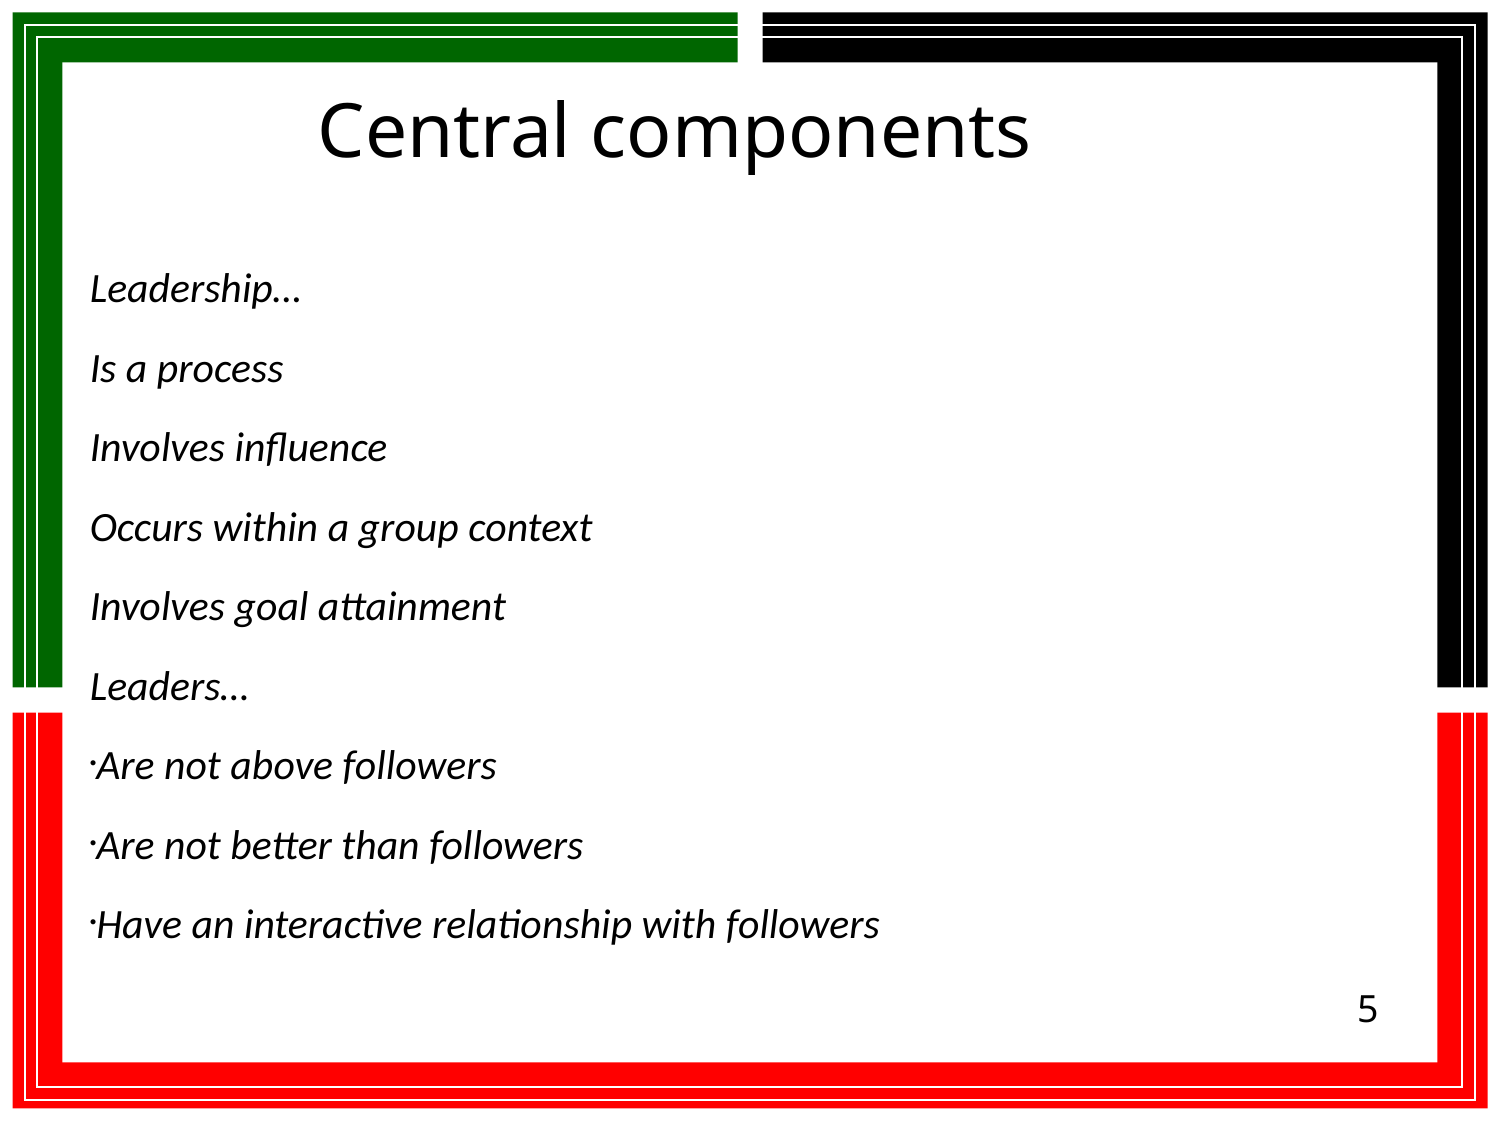

a
# Central components
Leadership…
Is a process
Involves influence
Occurs within a group context
Involves goal attainment
Leaders…
Are not above followers
Are not better than followers
Have an interactive relationship with followers